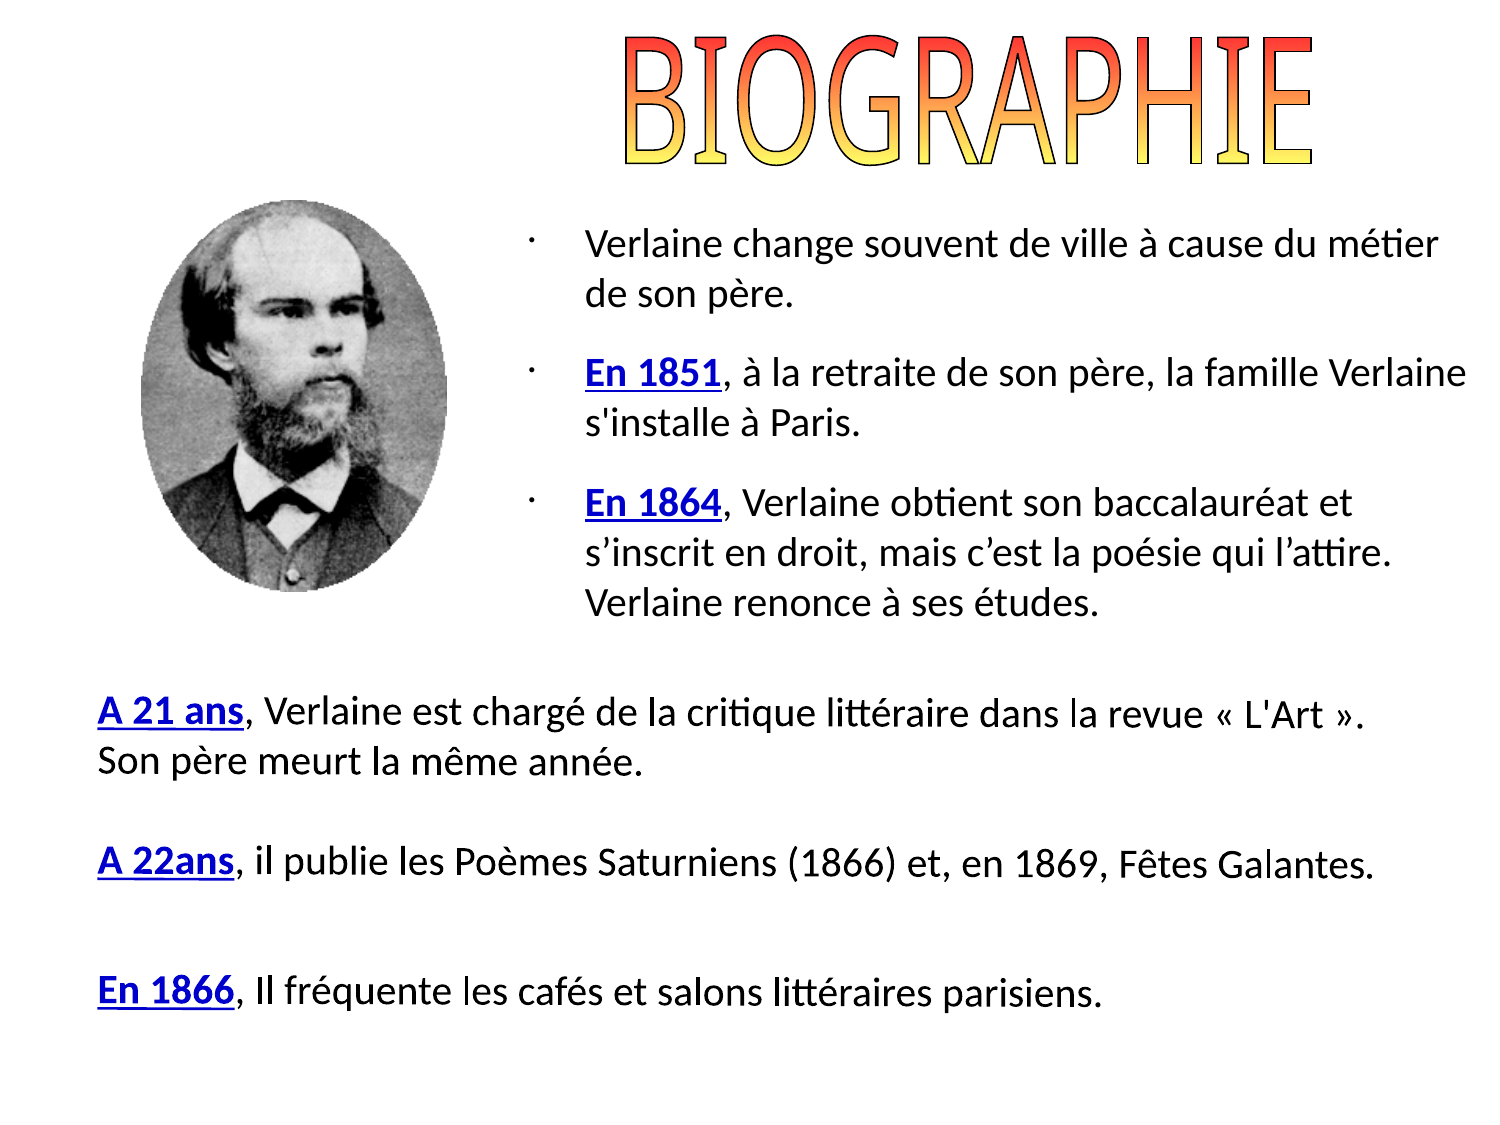

BIOGRAPHIE
# Verlaine change souvent de ville à cause du métier de son père.
En 1851, à la retraite de son père, la famille Verlaine s'installe à Paris.
En 1864, Verlaine obtient son baccalauréat et s’inscrit en droit, mais c’est la poésie qui l’attire. Verlaine renonce à ses études.
A 21 ans, Verlaine est chargé de la critique littéraire dans la revue « L'Art ». Son père meurt la même année.
A 22ans, il publie les Poèmes Saturniens (1866) et, en 1869, Fêtes Galantes.
En 1866, Il fréquente les cafés et salons littéraires parisiens.